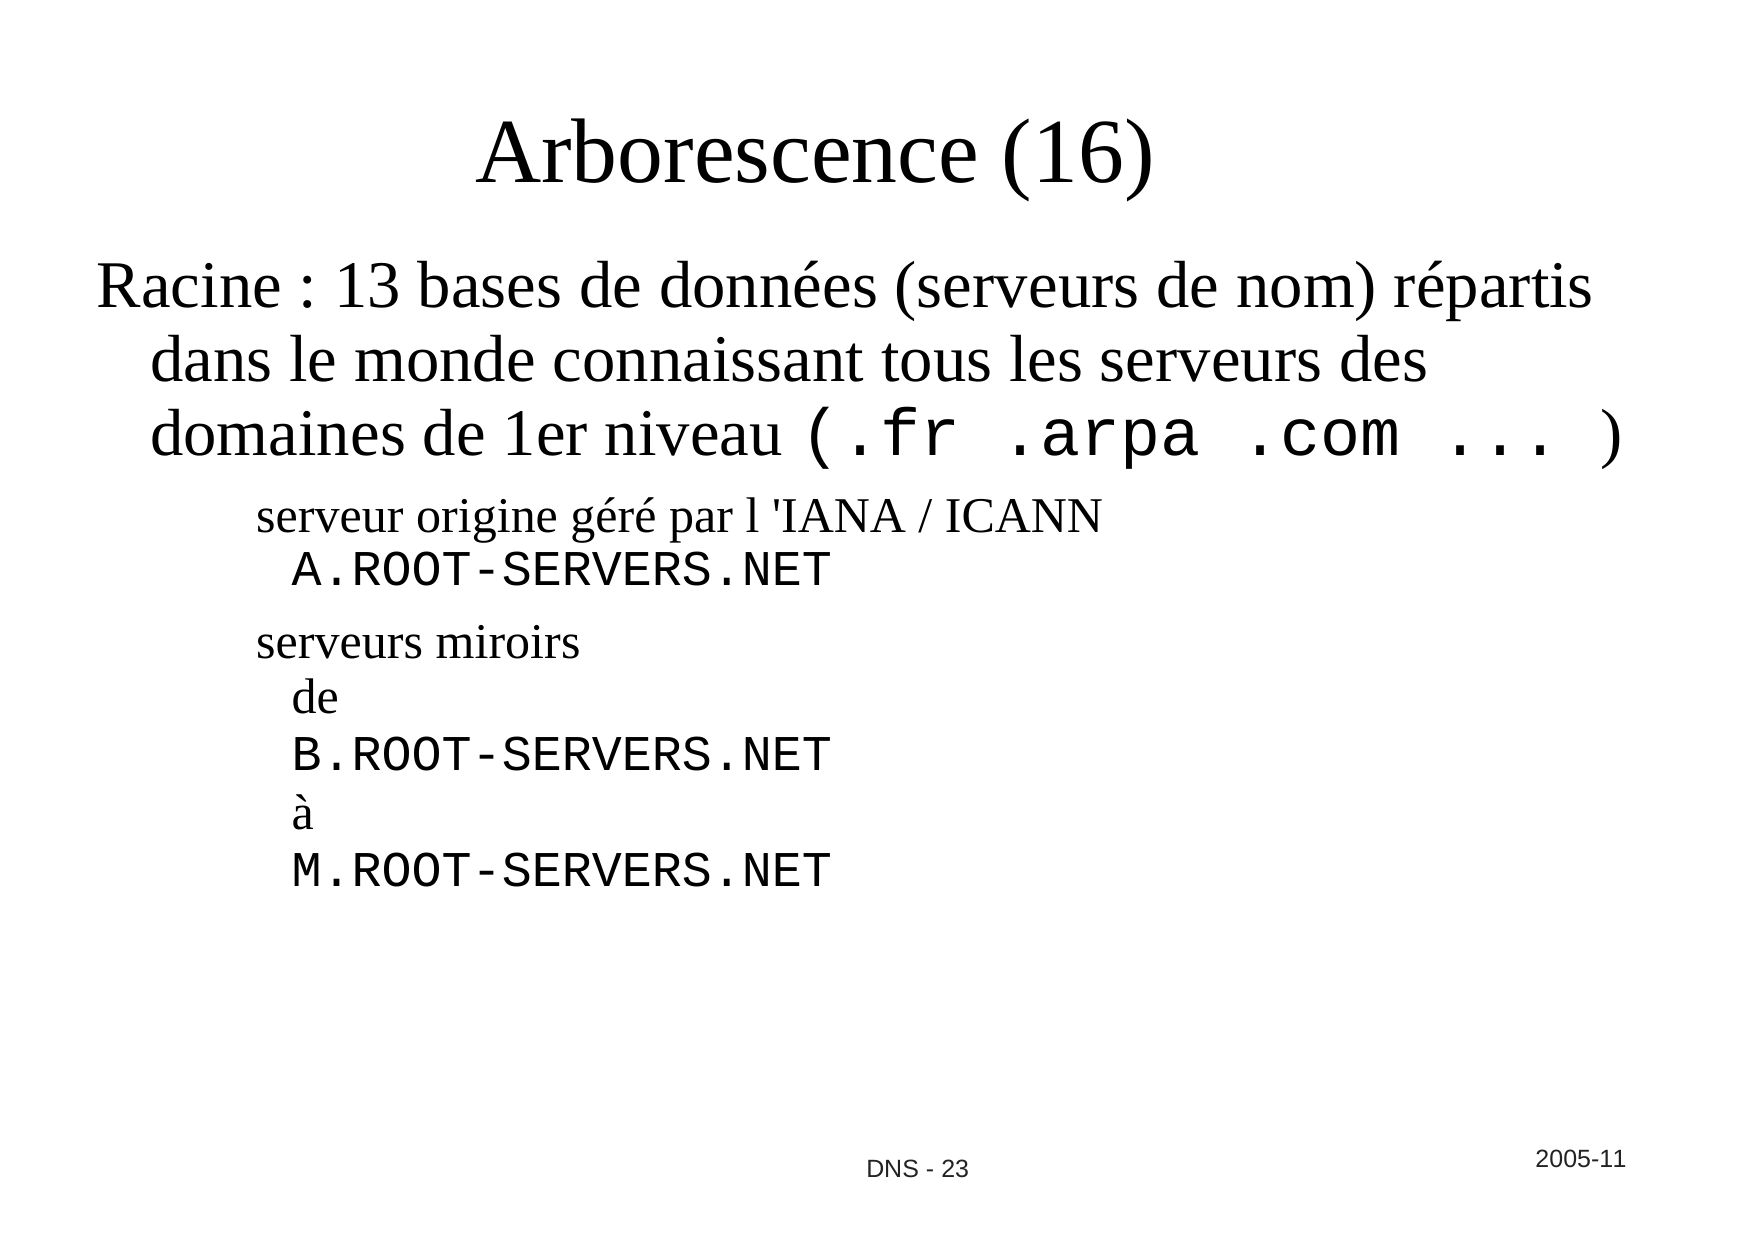

# Arborescence (16)
Racine : 13 bases de données (serveurs de nom) répartis dans le monde connaissant tous les serveurs des domaines de 1er niveau (.fr .arpa .com ... )
serveur origine géré par l 'IANA / ICANN
A.ROOT-SERVERS.NET
serveurs miroirs
de
B.ROOT-SERVERS.NET
à
M.ROOT-SERVERS.NET